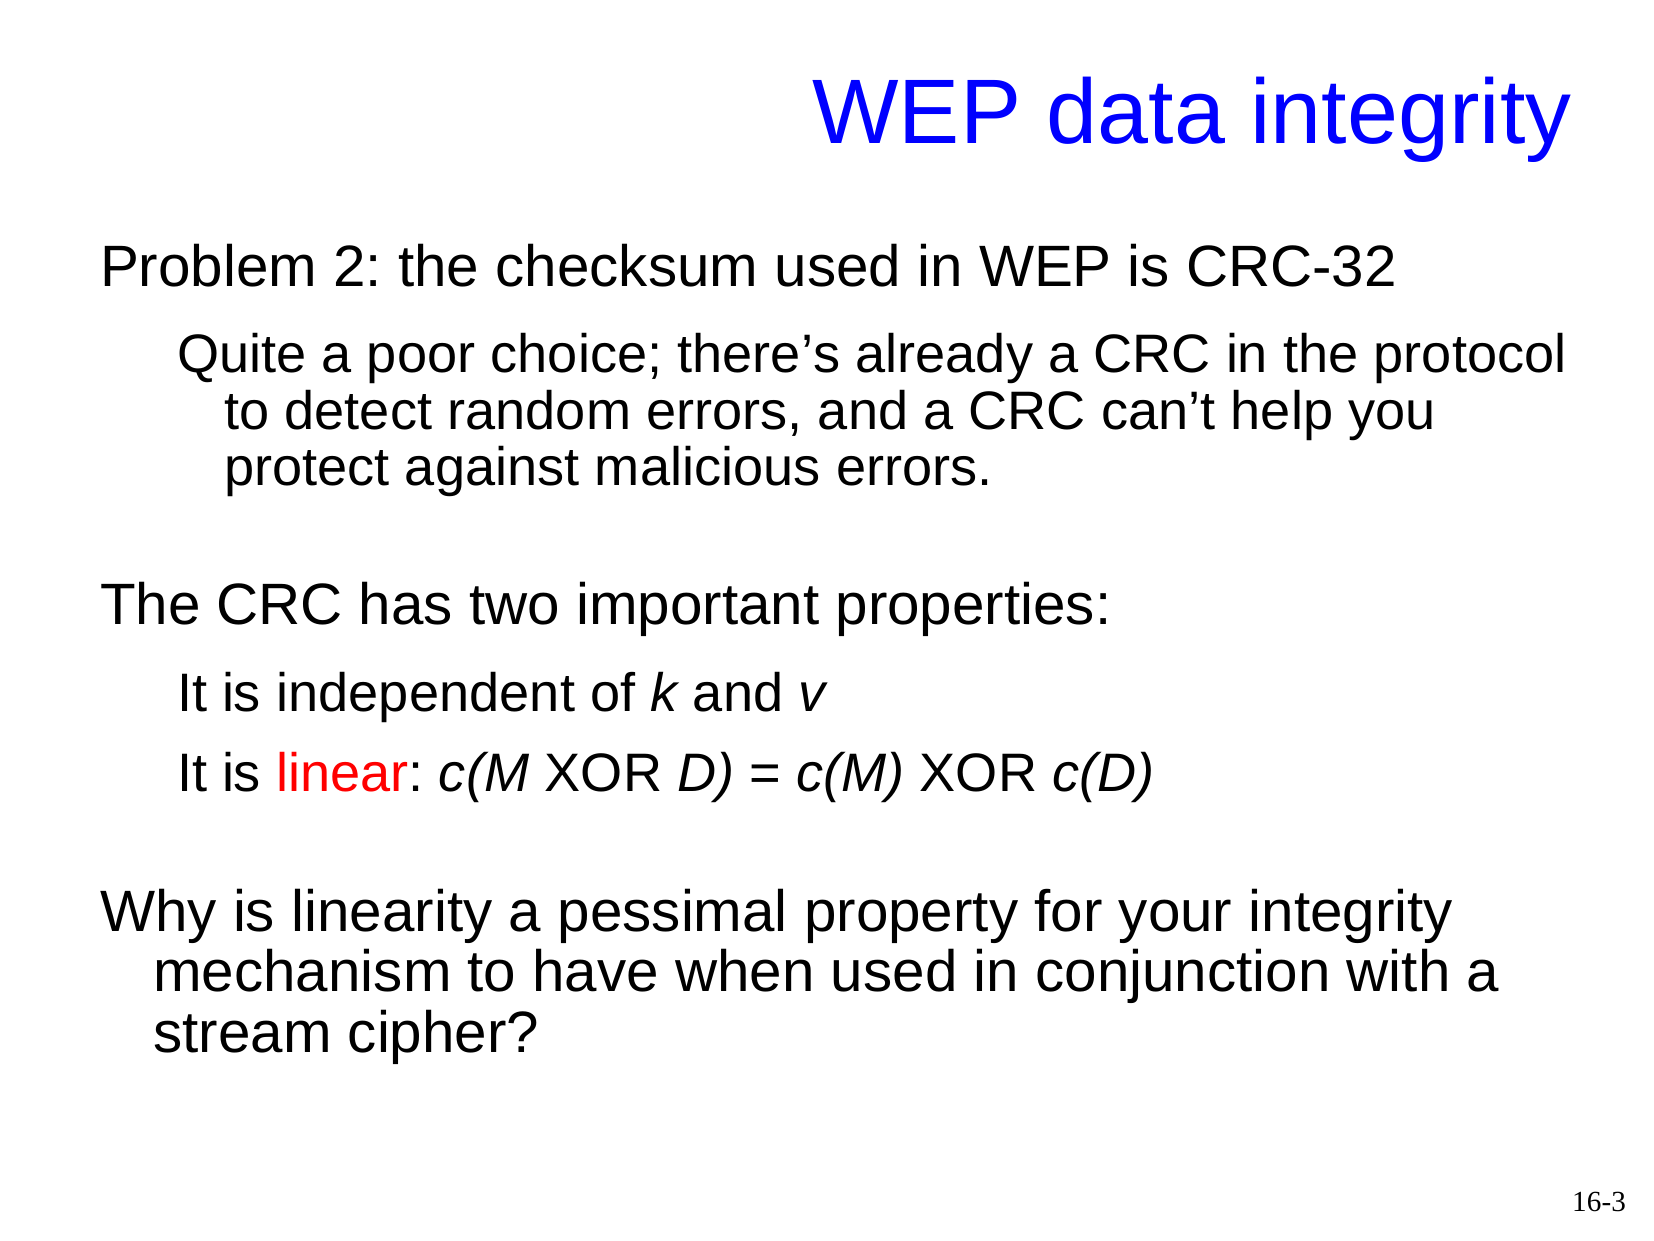

# WEP data integrity
Problem 2: the checksum used in WEP is CRC-32
Quite a poor choice; there’s already a CRC in the protocol to detect random errors, and a CRC can’t help you protect against malicious errors.
The CRC has two important properties:
It is independent of k and v
It is linear: c(M XOR D) = c(M) XOR c(D)
Why is linearity a pessimal property for your integrity mechanism to have when used in conjunction with a stream cipher?